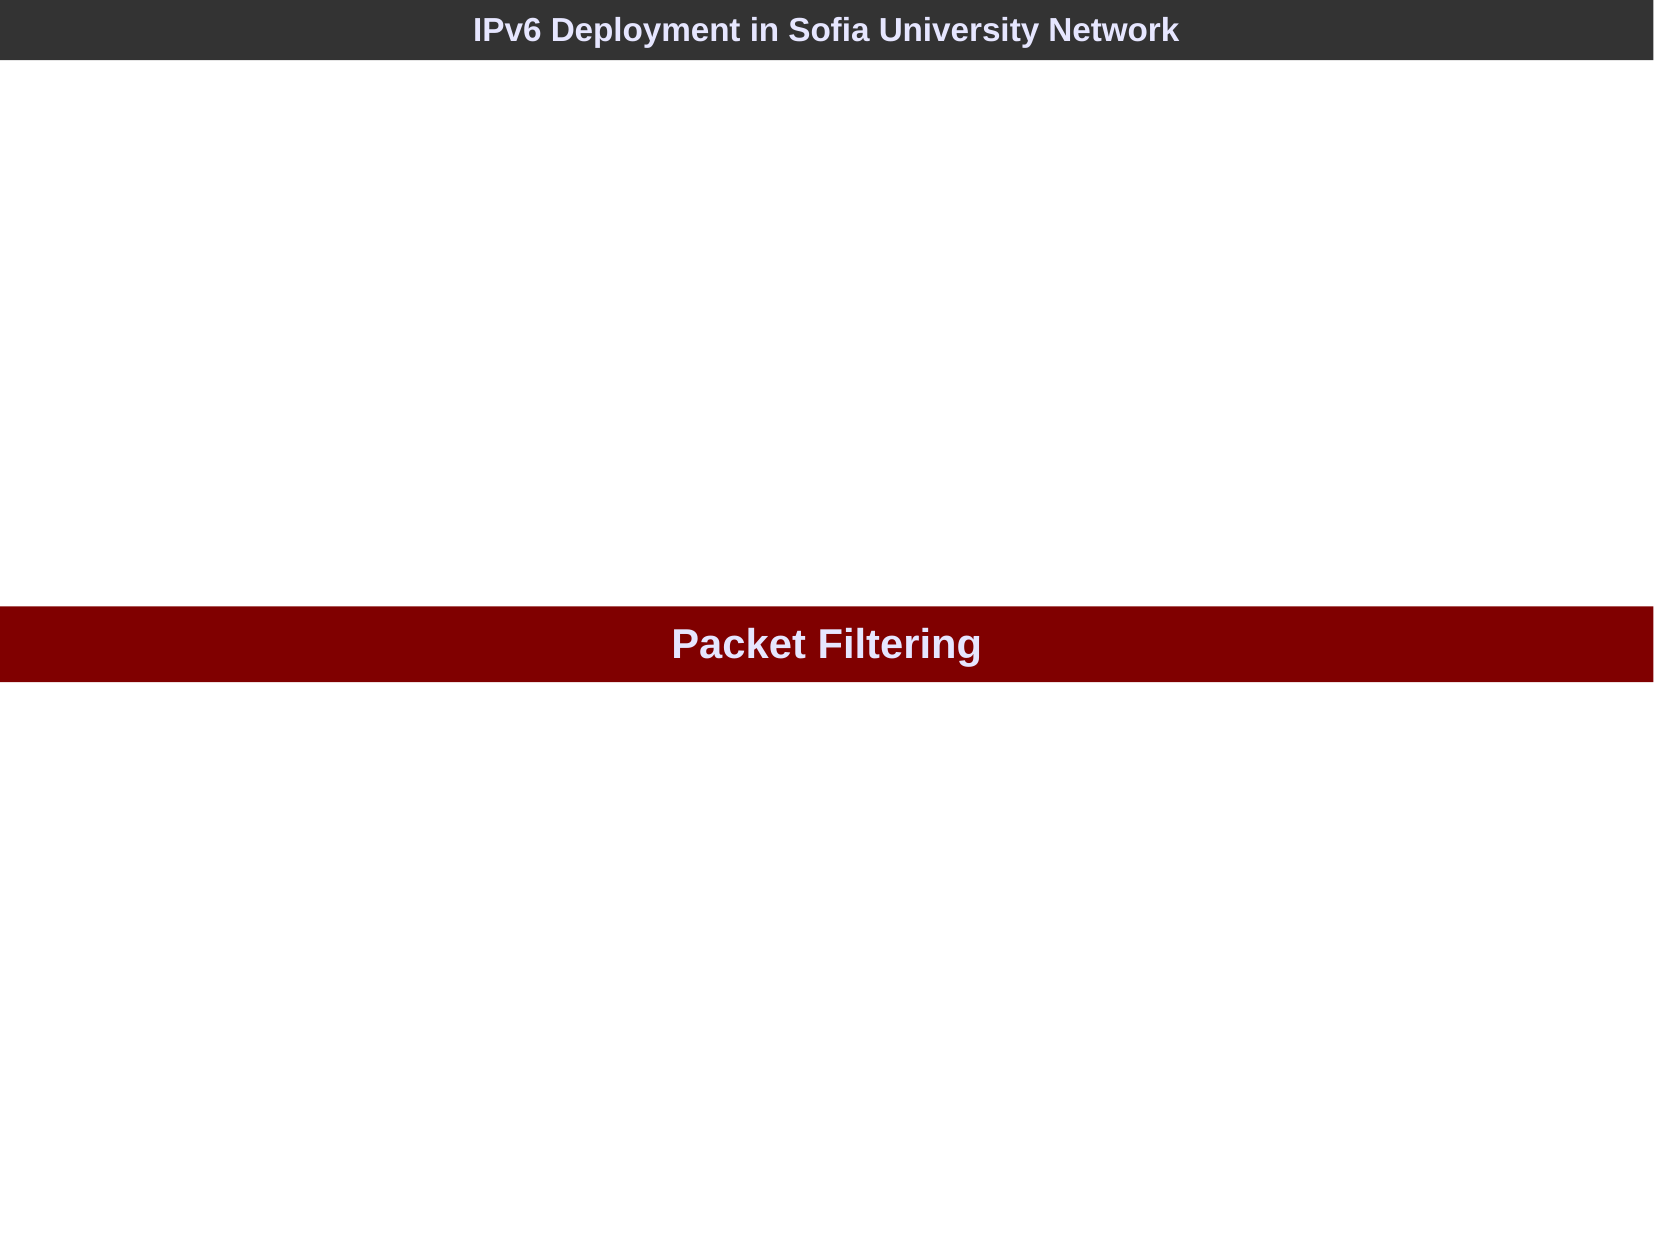

IPv6 Deployment in Sofia University Network
Packet Filtering